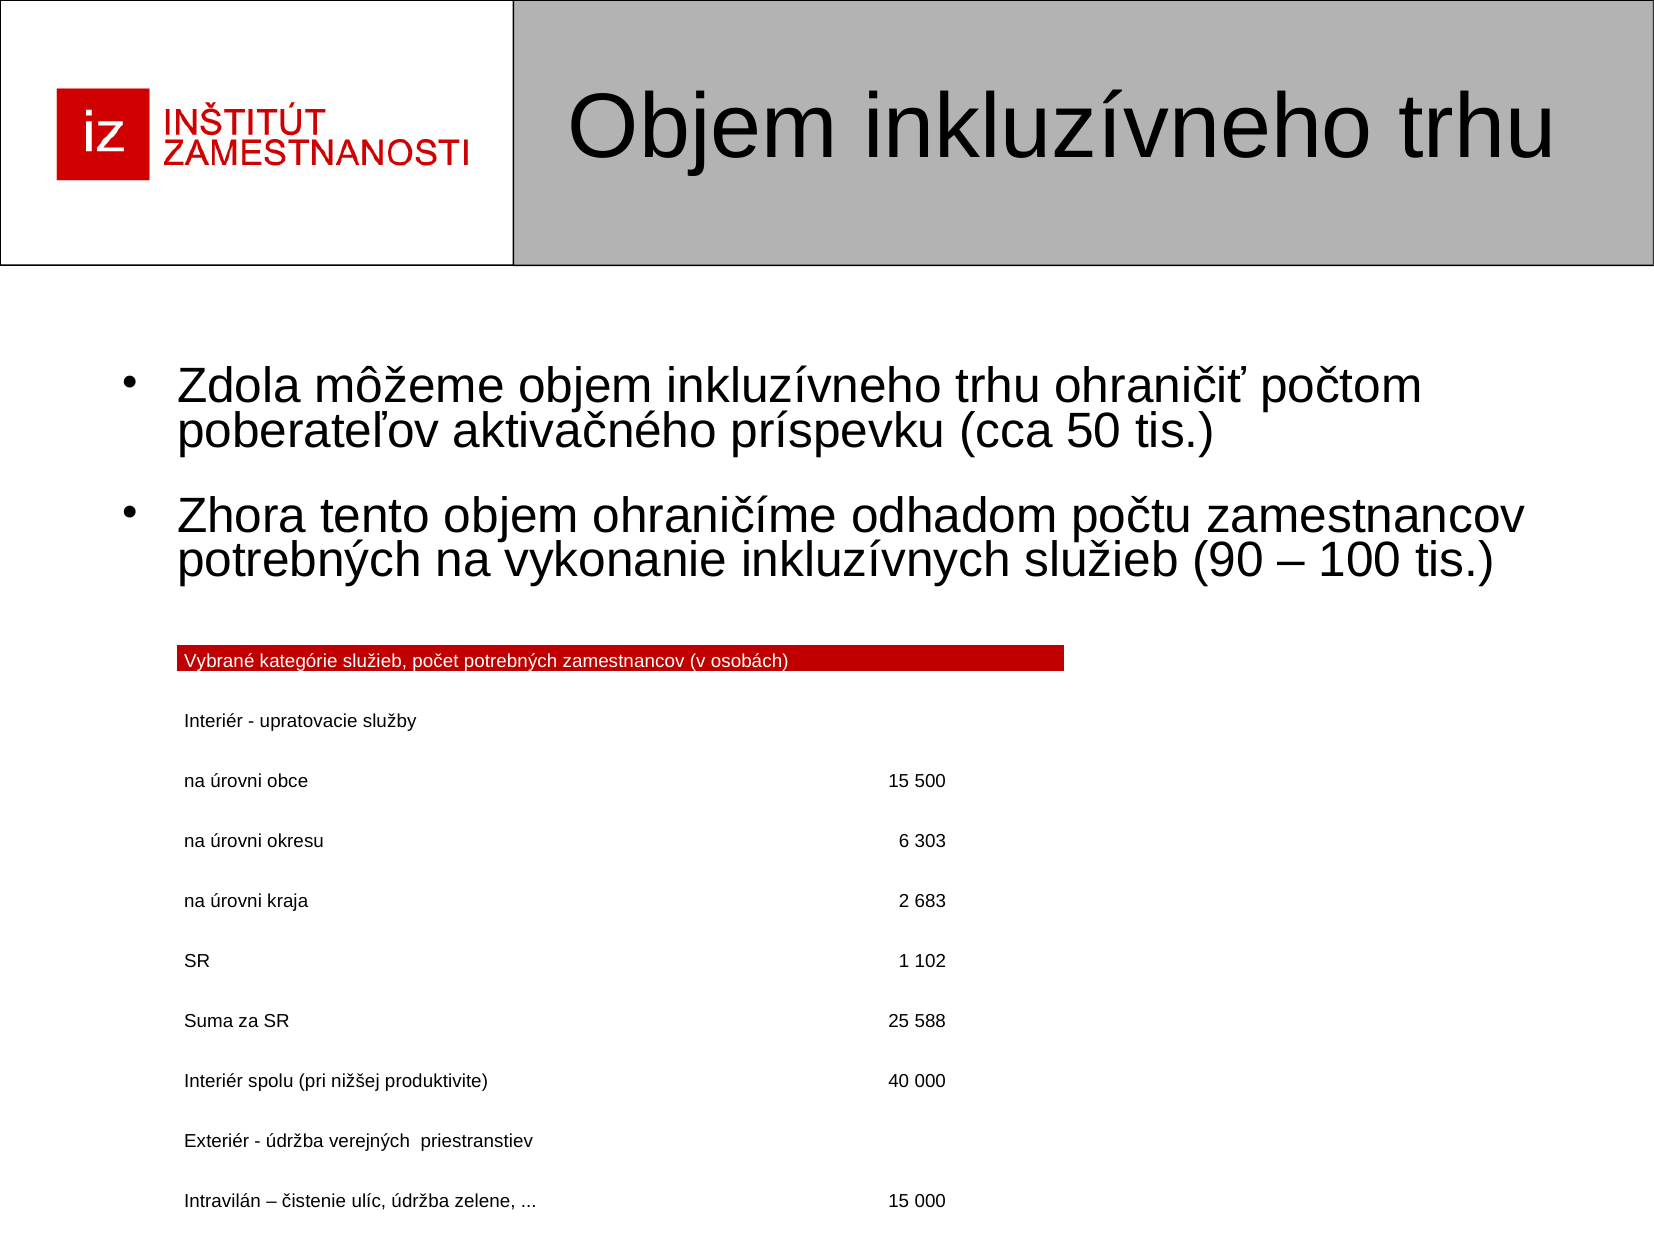

# Objem inkluzívneho trhu
Zdola môžeme objem inkluzívneho trhu ohraničiť počtom poberateľov aktivačného príspevku (cca 50 tis.)
Zhora tento objem ohraničíme odhadom počtu zamestnancov potrebných na vykonanie inkluzívnych služieb (90 – 100 tis.)
| Vybrané kategórie služieb, počet potrebných zamestnancov (v osobách) | | | | | | |
| --- | --- | --- | --- | --- | --- | --- |
| Interiér - upratovacie služby | | | | | | |
| na úrovni obce | | 15 500 | | | | |
| na úrovni okresu | | 6 303 | | | | |
| na úrovni kraja | | 2 683 | | | | |
| SR | | 1 102 | | | | |
| Suma za SR | | 25 588 | | | | |
| Interiér spolu (pri nižšej produktivite) | | 40 000 | | | | |
| Exteriér - údržba verejných priestranstiev | | | | | | |
| Intravilán – čistenie ulíc, údržba zelene, ... | | 15 000 | | | | |
| Extravilán | | | | | | |
| Protipovodňové opatrenia | | 5 000 | | | | |
| Ochrana a monitorovanie životného prostredia | | 30 000 | | | | |
| Exteriér spolu | | 50 000 | | | | |
| Inkluzívny trh spolu | | 90 000 | | | | |